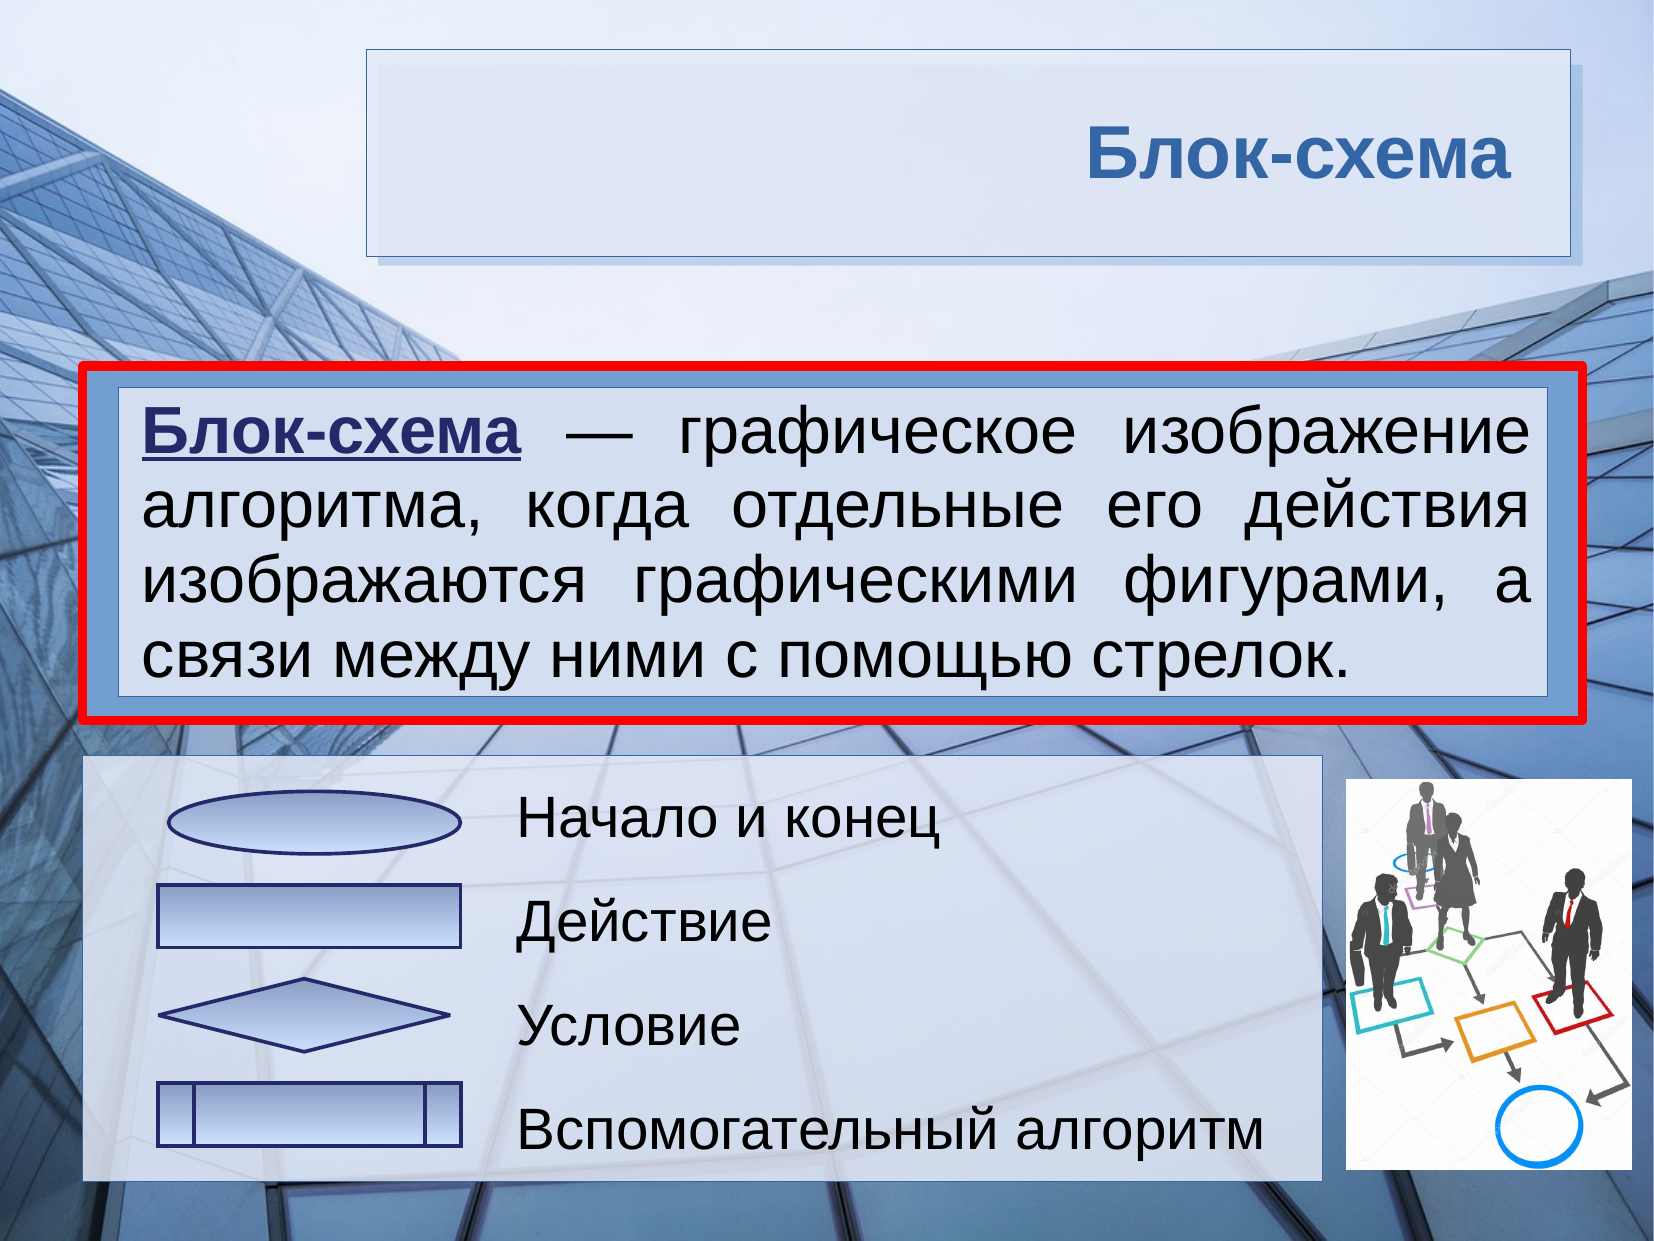

# Блок-схема
Блок-схема — графическое изображение алгоритма, когда отдельные его действия изображаются графическими фигурами, а связи между ними с помощью стрелок.
Начало и конец
Действие
Условие
Вспомогательный алгоритм